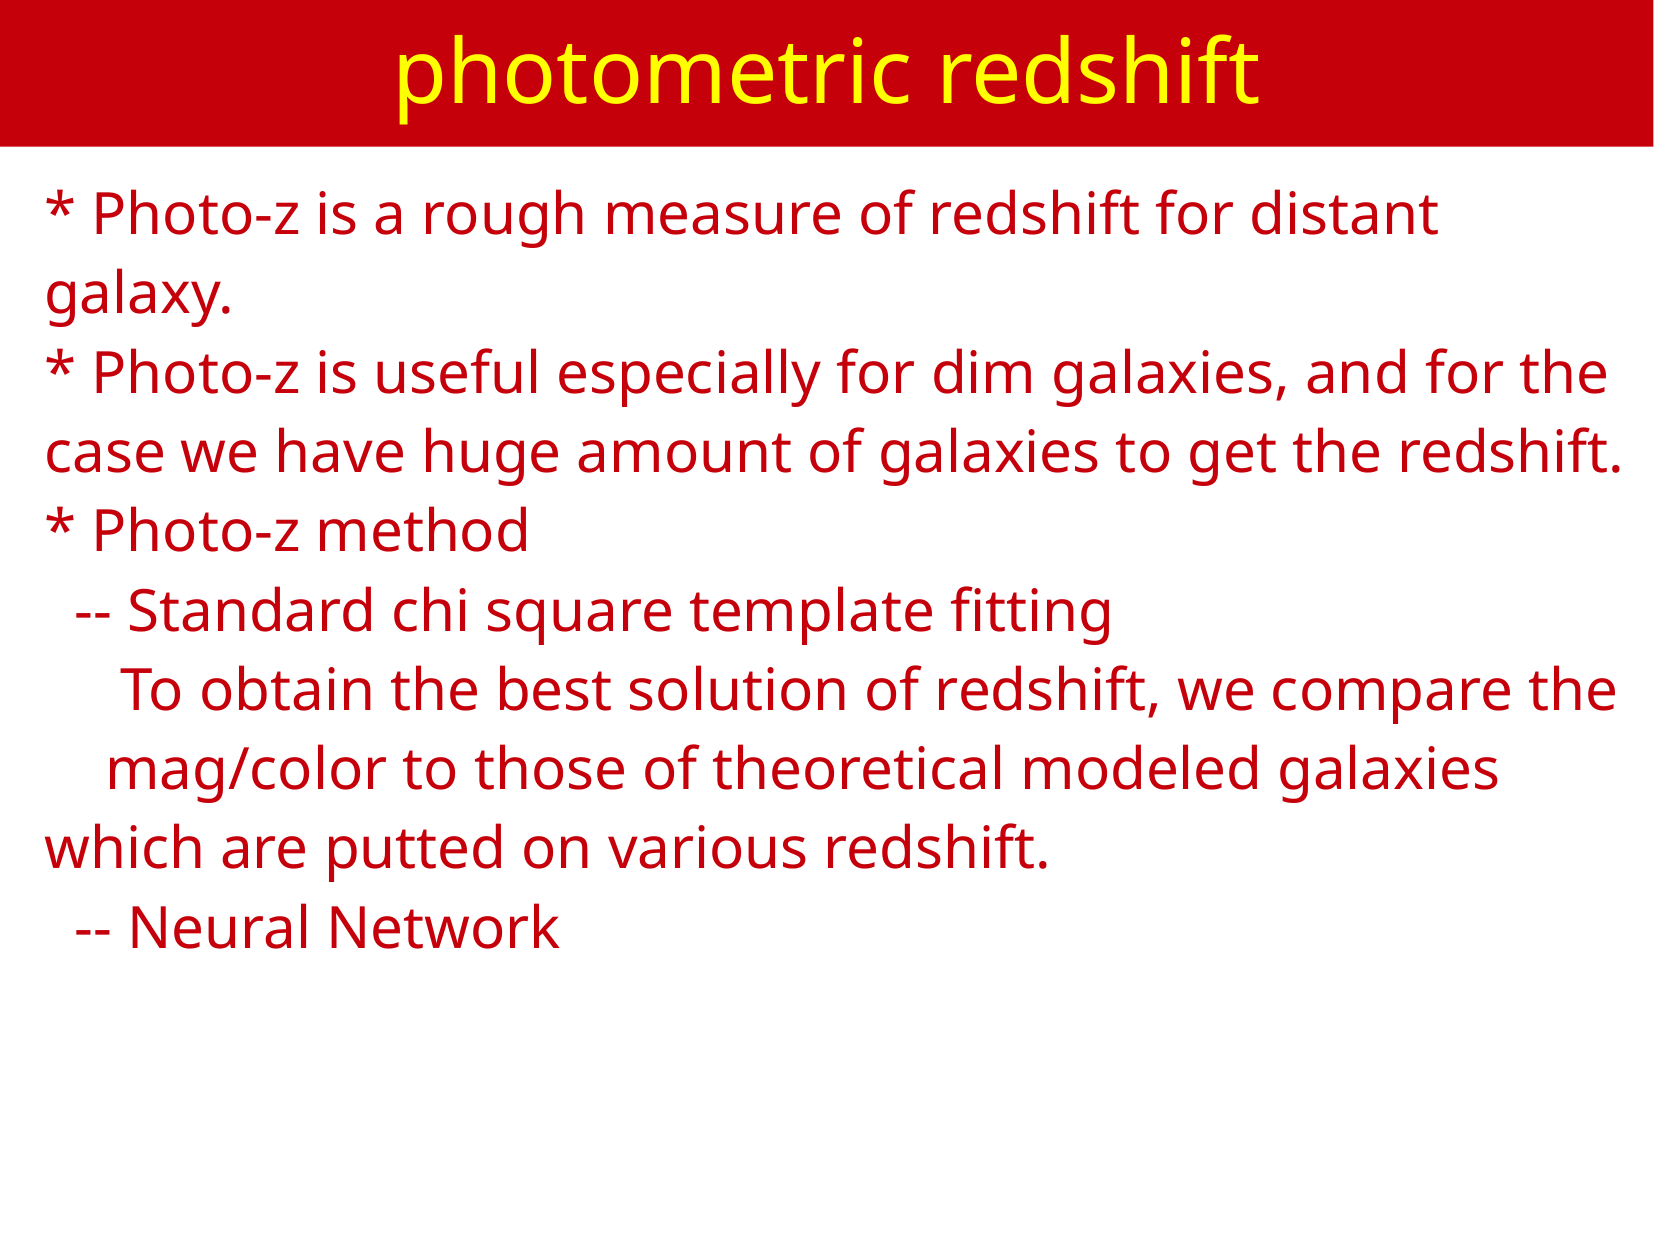

photometric redshift
* Photo-z is a rough measure of redshift for distant galaxy.
* Photo-z is useful especially for dim galaxies, and for the case we have huge amount of galaxies to get the redshift.
* Photo-z method
 -- Standard chi square template fitting
 To obtain the best solution of redshift, we compare the
 mag/color to those of theoretical modeled galaxies which are putted on various redshift.
 -- Neural Network